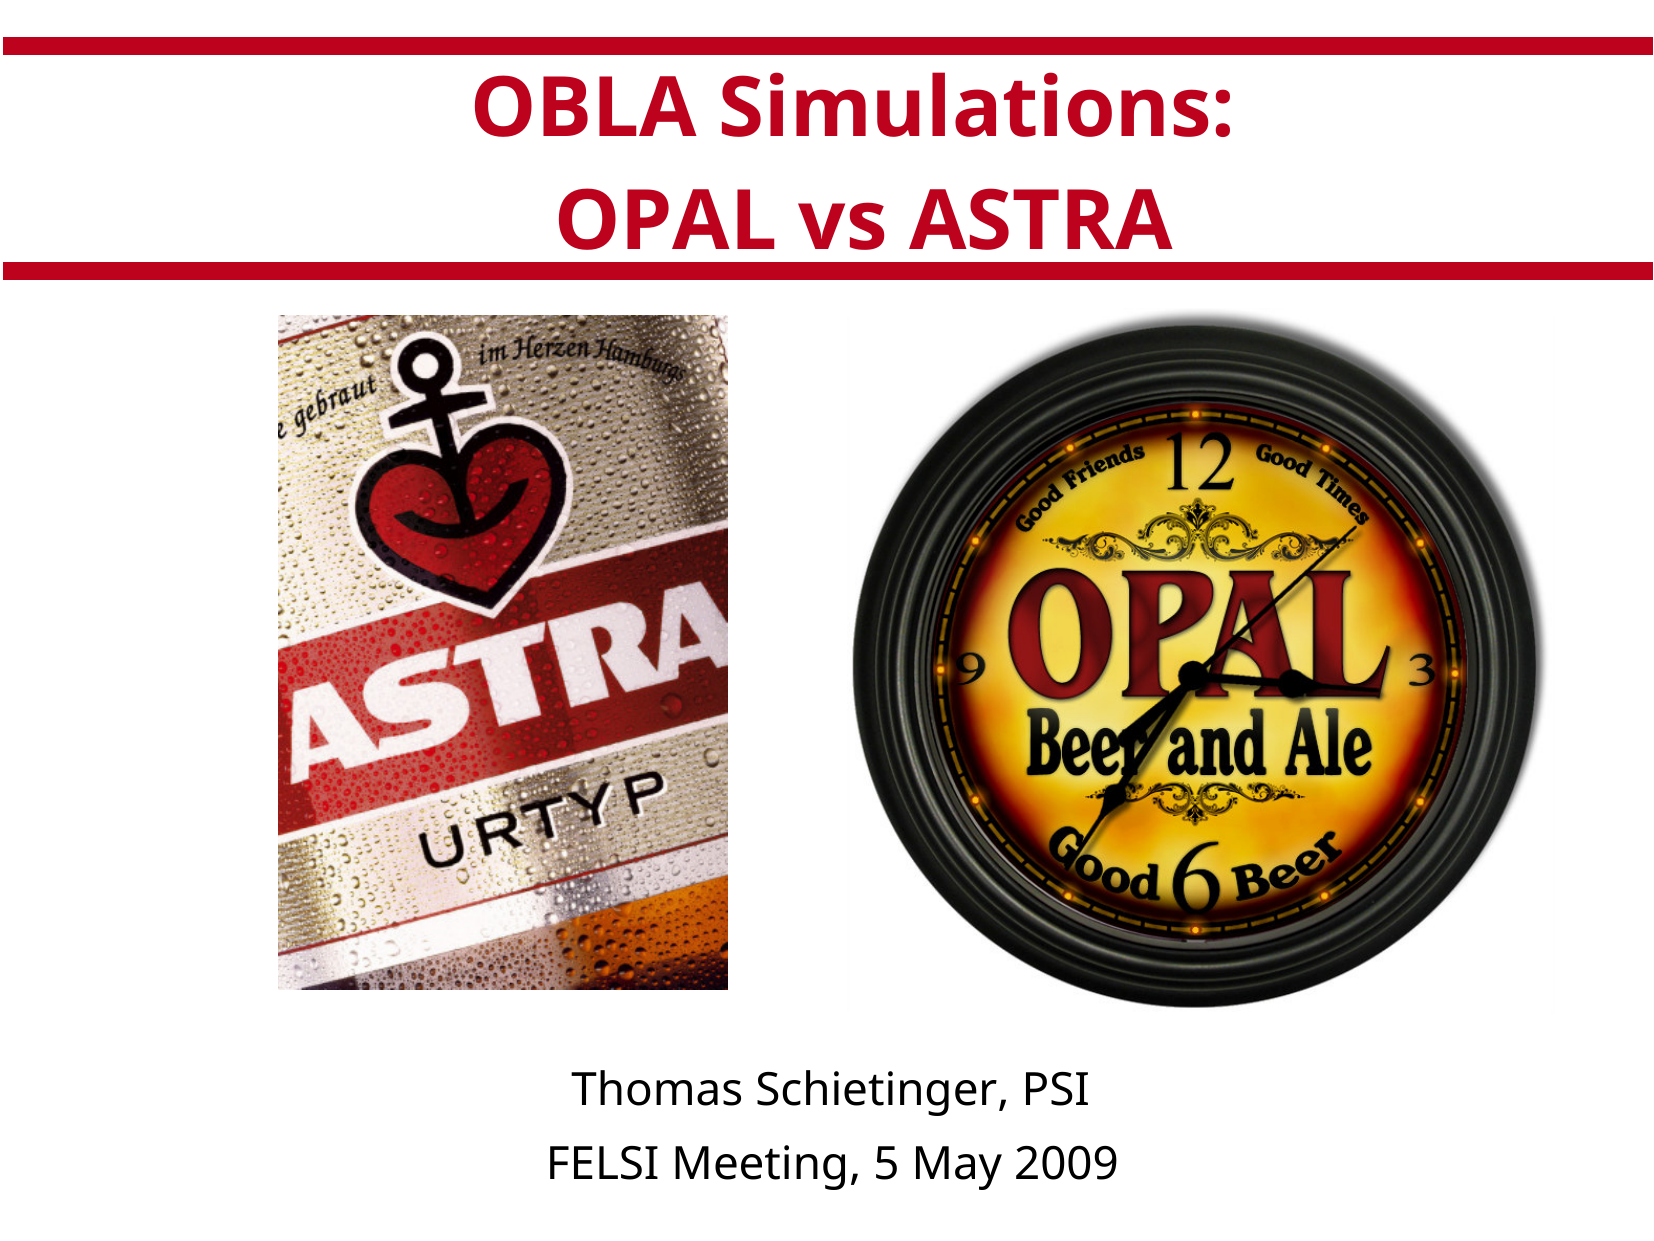

# OBLA Simulations: OPAL vs ASTRA
Thomas Schietinger, PSI
FELSI Meeting, 5 May 2009